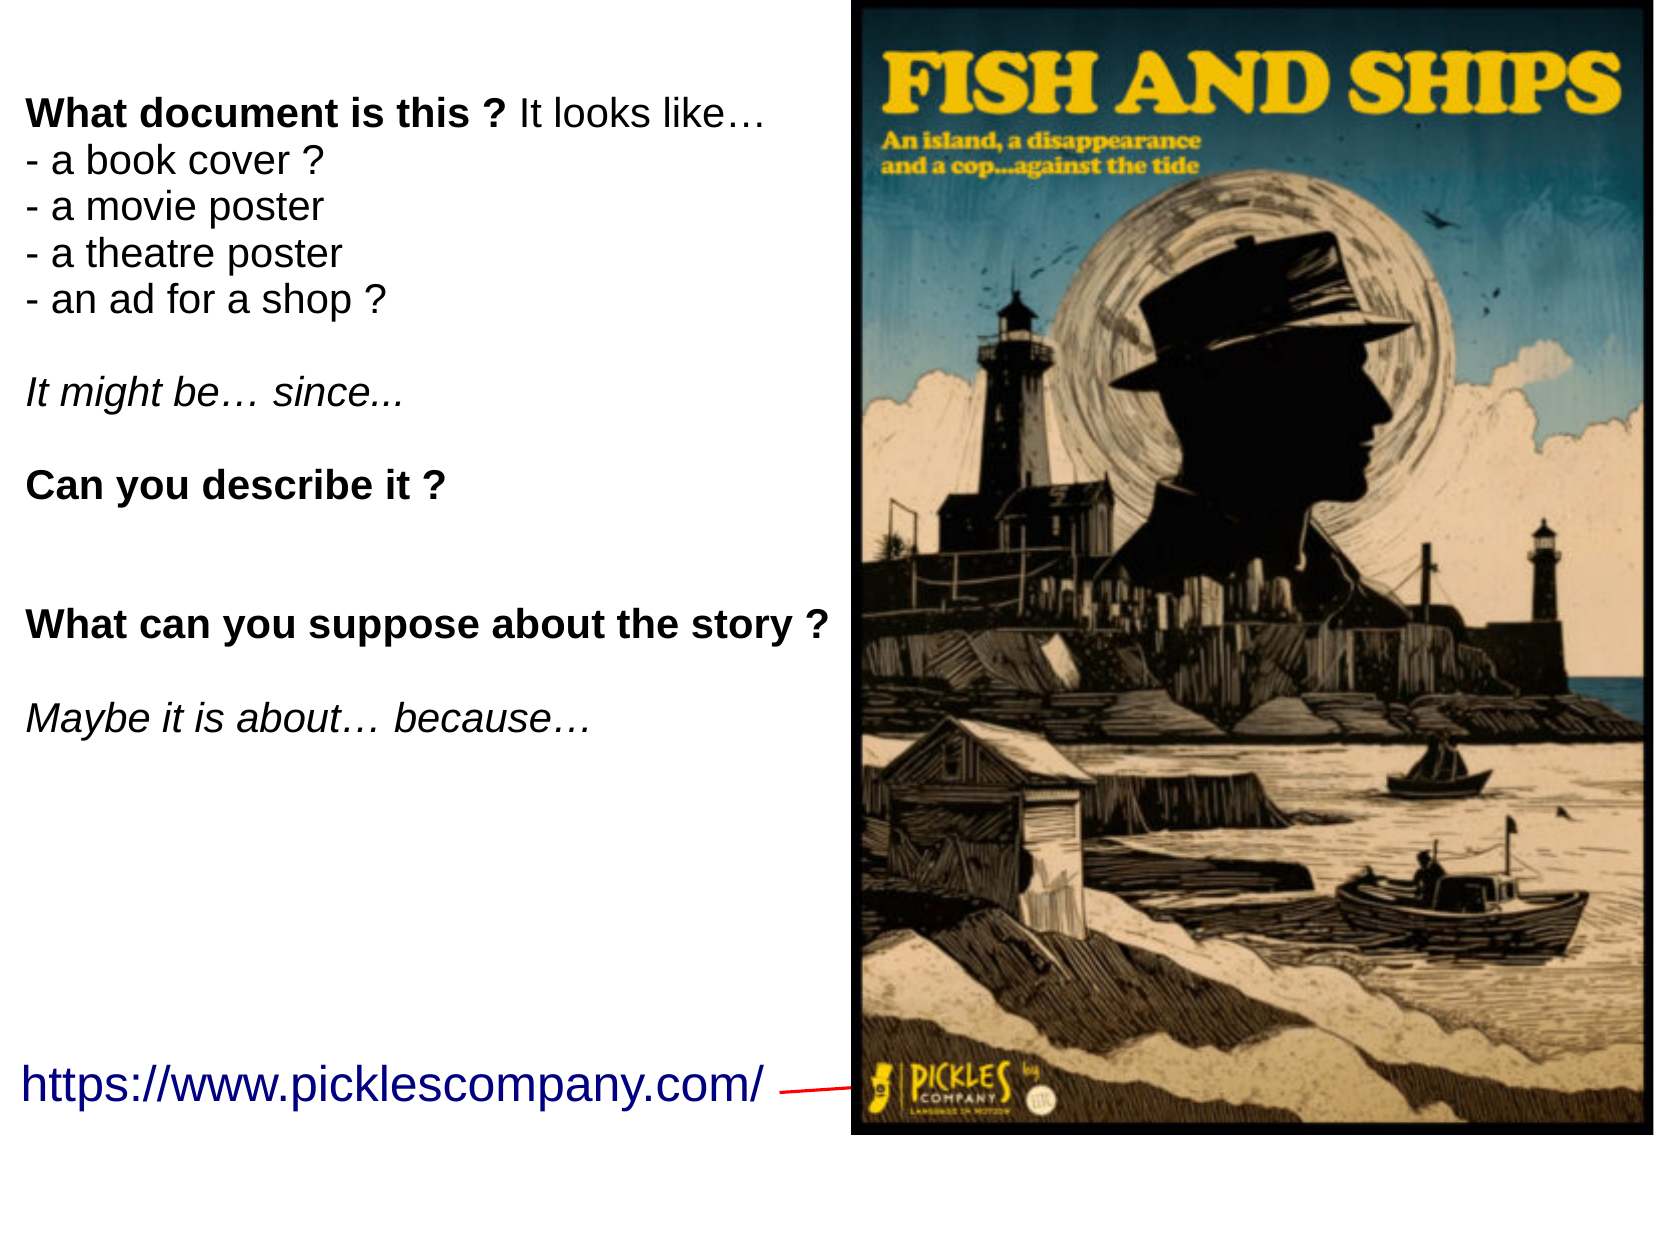

Anticipation par l’image avec le spot→ trace écrite dans les notes
What document is this ? It looks like…
- a book cover ?
- a movie poster
- a theatre poster
- an ad for a shop ?
It might be… since...
Can you describe it ?
What can you suppose about the story ?
Maybe it is about… because…
https://www.picklescompany.com/